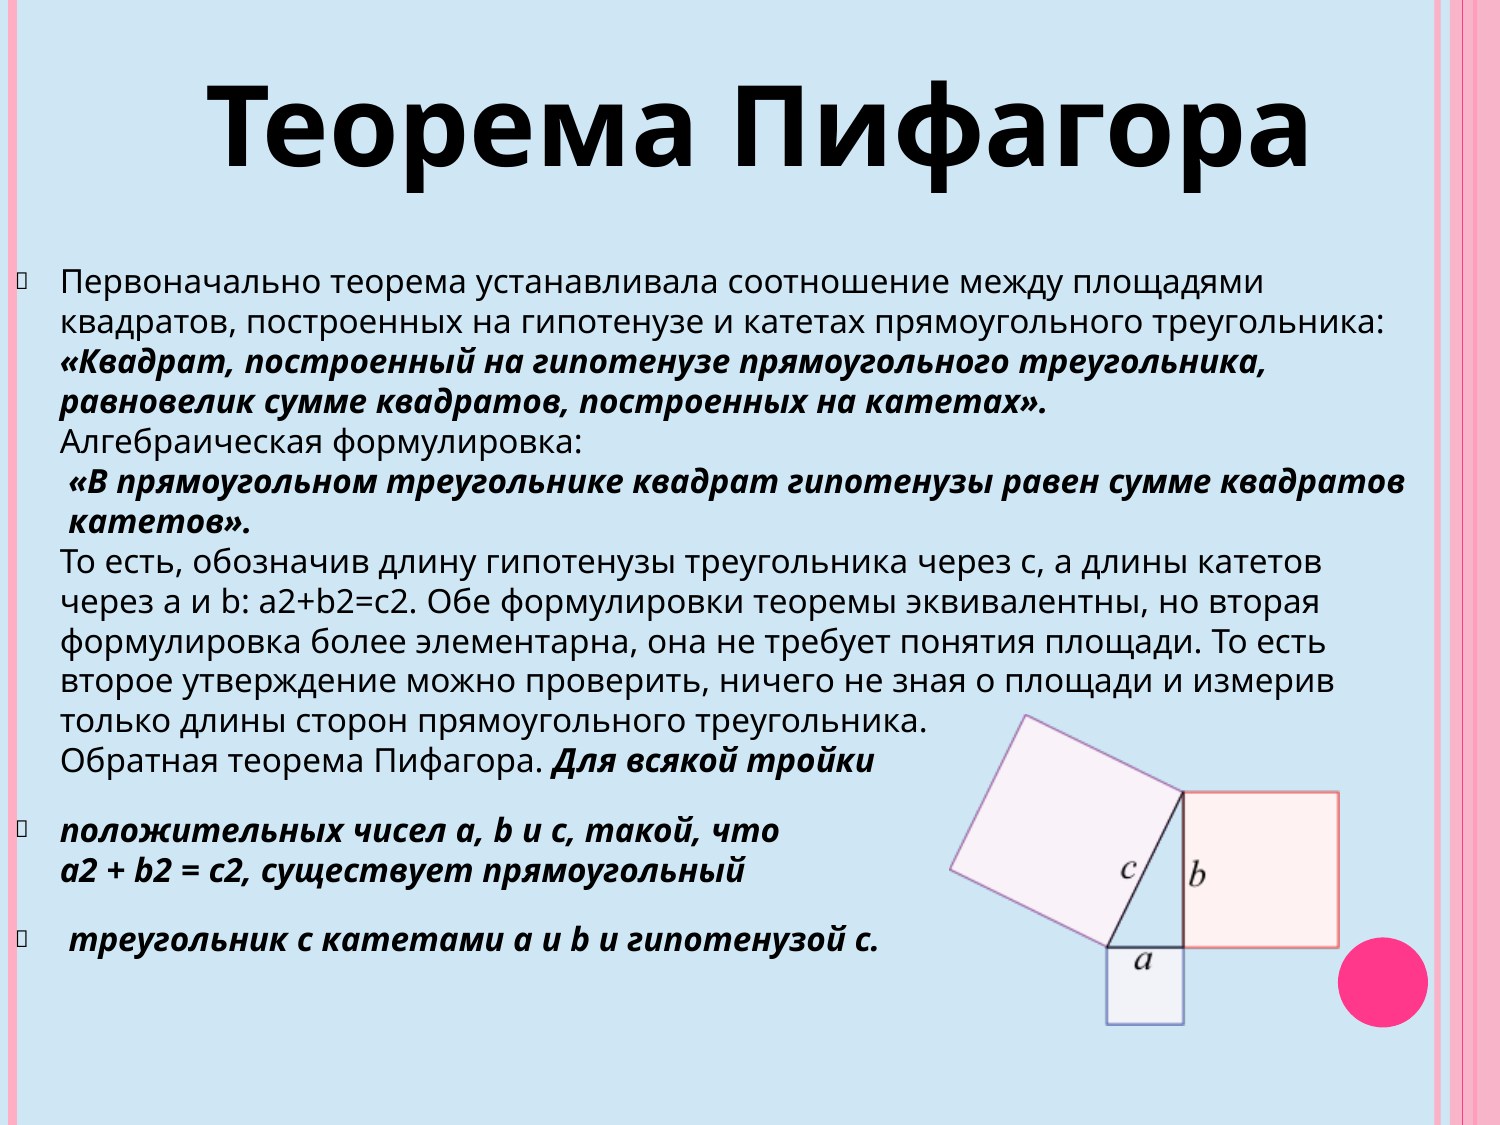

Теорема Пифагора
# Первоначально теорема устанавливала соотношение между площадями квадратов, построенных на гипотенузе и катетах прямоугольного треугольника: «Квадрат, построенный на гипотенузе прямоугольного треугольника, равновелик сумме квадратов, построенных на катетах». Алгебраическая формулировка: «В прямоугольном треугольнике квадрат гипотенузы равен сумме квадратов катетов». То есть, обозначив длину гипотенузы треугольника через c, а длины катетов через a и b: a2+b2=c2. Обе формулировки теоремы эквивалентны, но вторая формулировка более элементарна, она не требует понятия площади. То есть второе утверждение можно проверить, ничего не зная о площади и измерив только длины сторон прямоугольного треугольника. Обратная теорема Пифагора. Для всякой тройки
положительных чисел a, b и c, такой, что
a2 + b2 = c2, существует прямоугольный
 треугольник с катетами a и b и гипотенузой c.